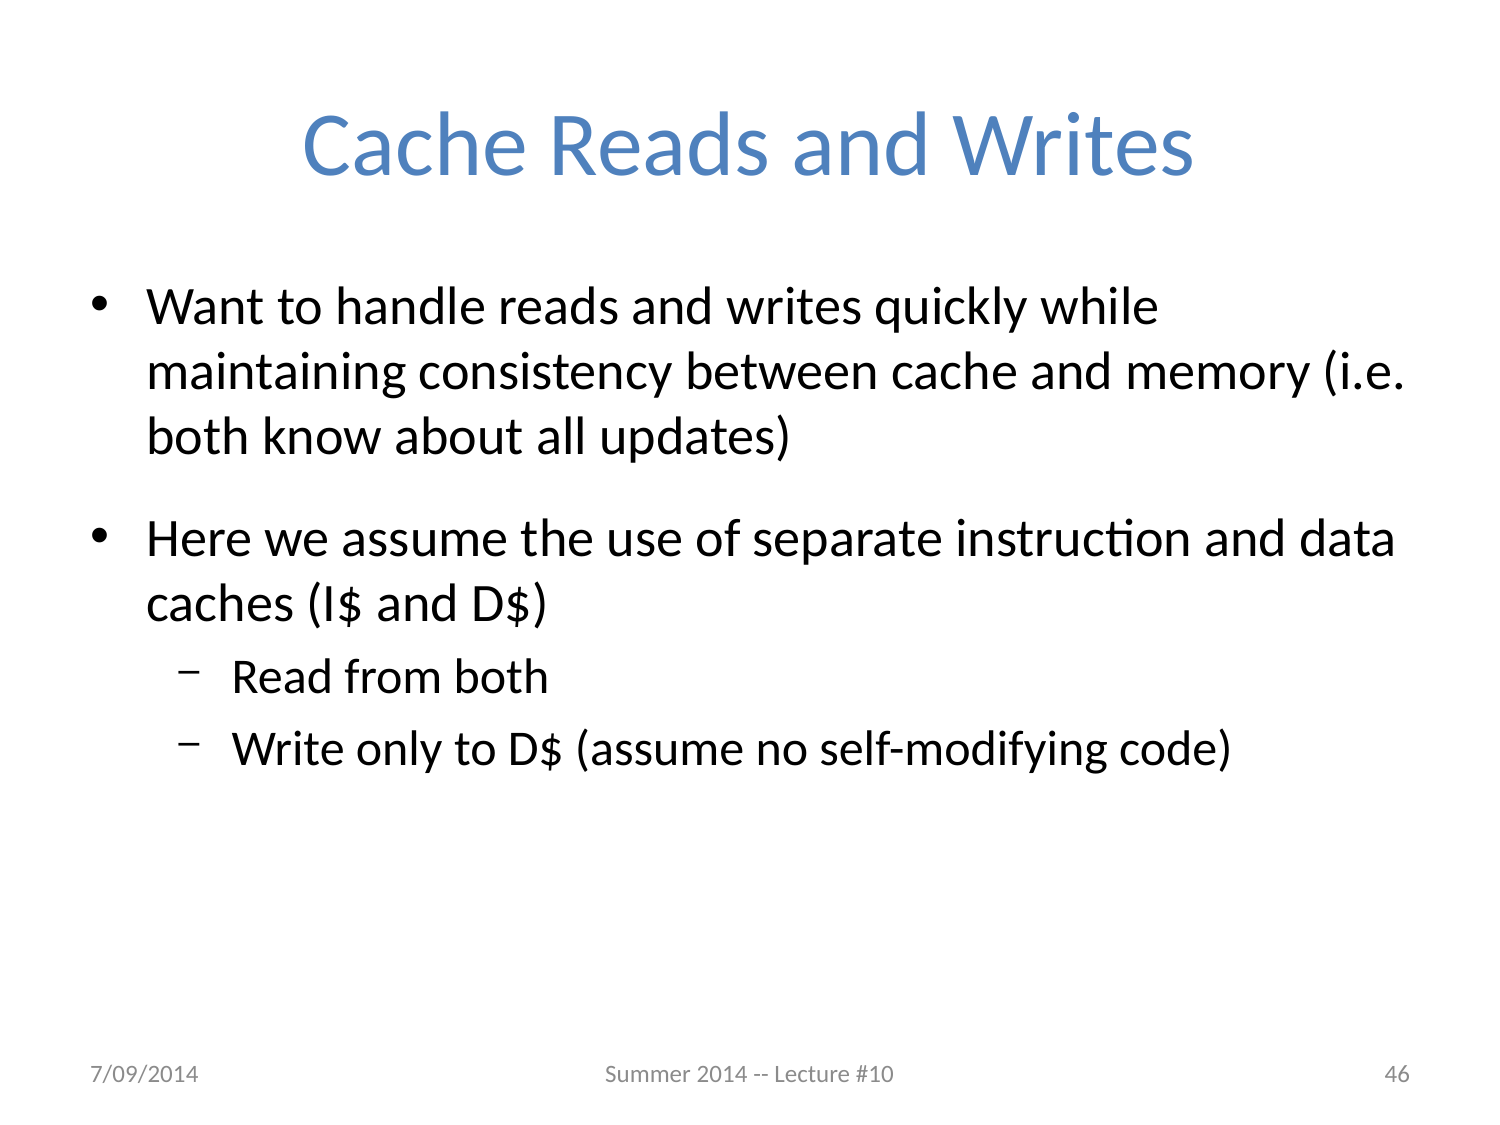

# Cache Reads and Writes
Want to handle reads and writes quickly while maintaining consistency between cache and memory (i.e. both know about all updates)
Here we assume the use of separate instruction and data caches (I$ and D$)
Read from both
Write only to D$ (assume no self-modifying code)
7/09/2014
Summer 2014 -- Lecture #10